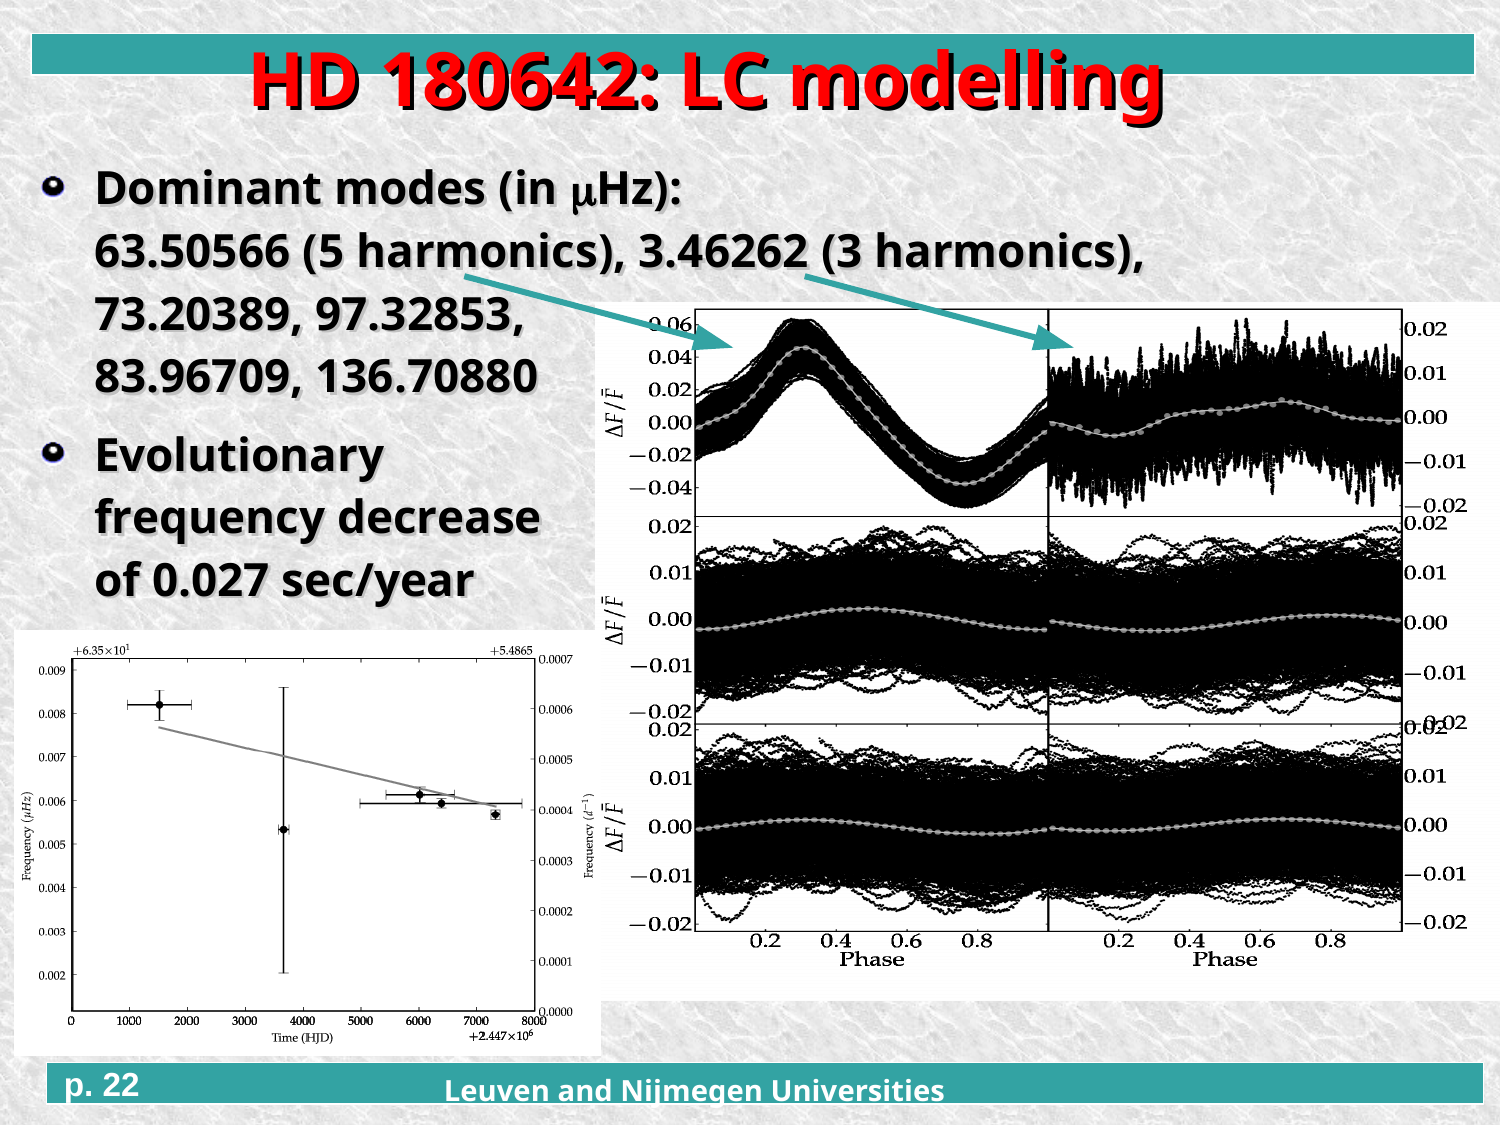

# HD 180642: LC modelling
Dominant modes (in Hz):
63.50566 (5 harmonics), 3.46262 (3 harmonics),
73.20389, 97.32853,
83.96709, 136.70880
Evolutionary
frequency decrease
of 0.027 sec/year